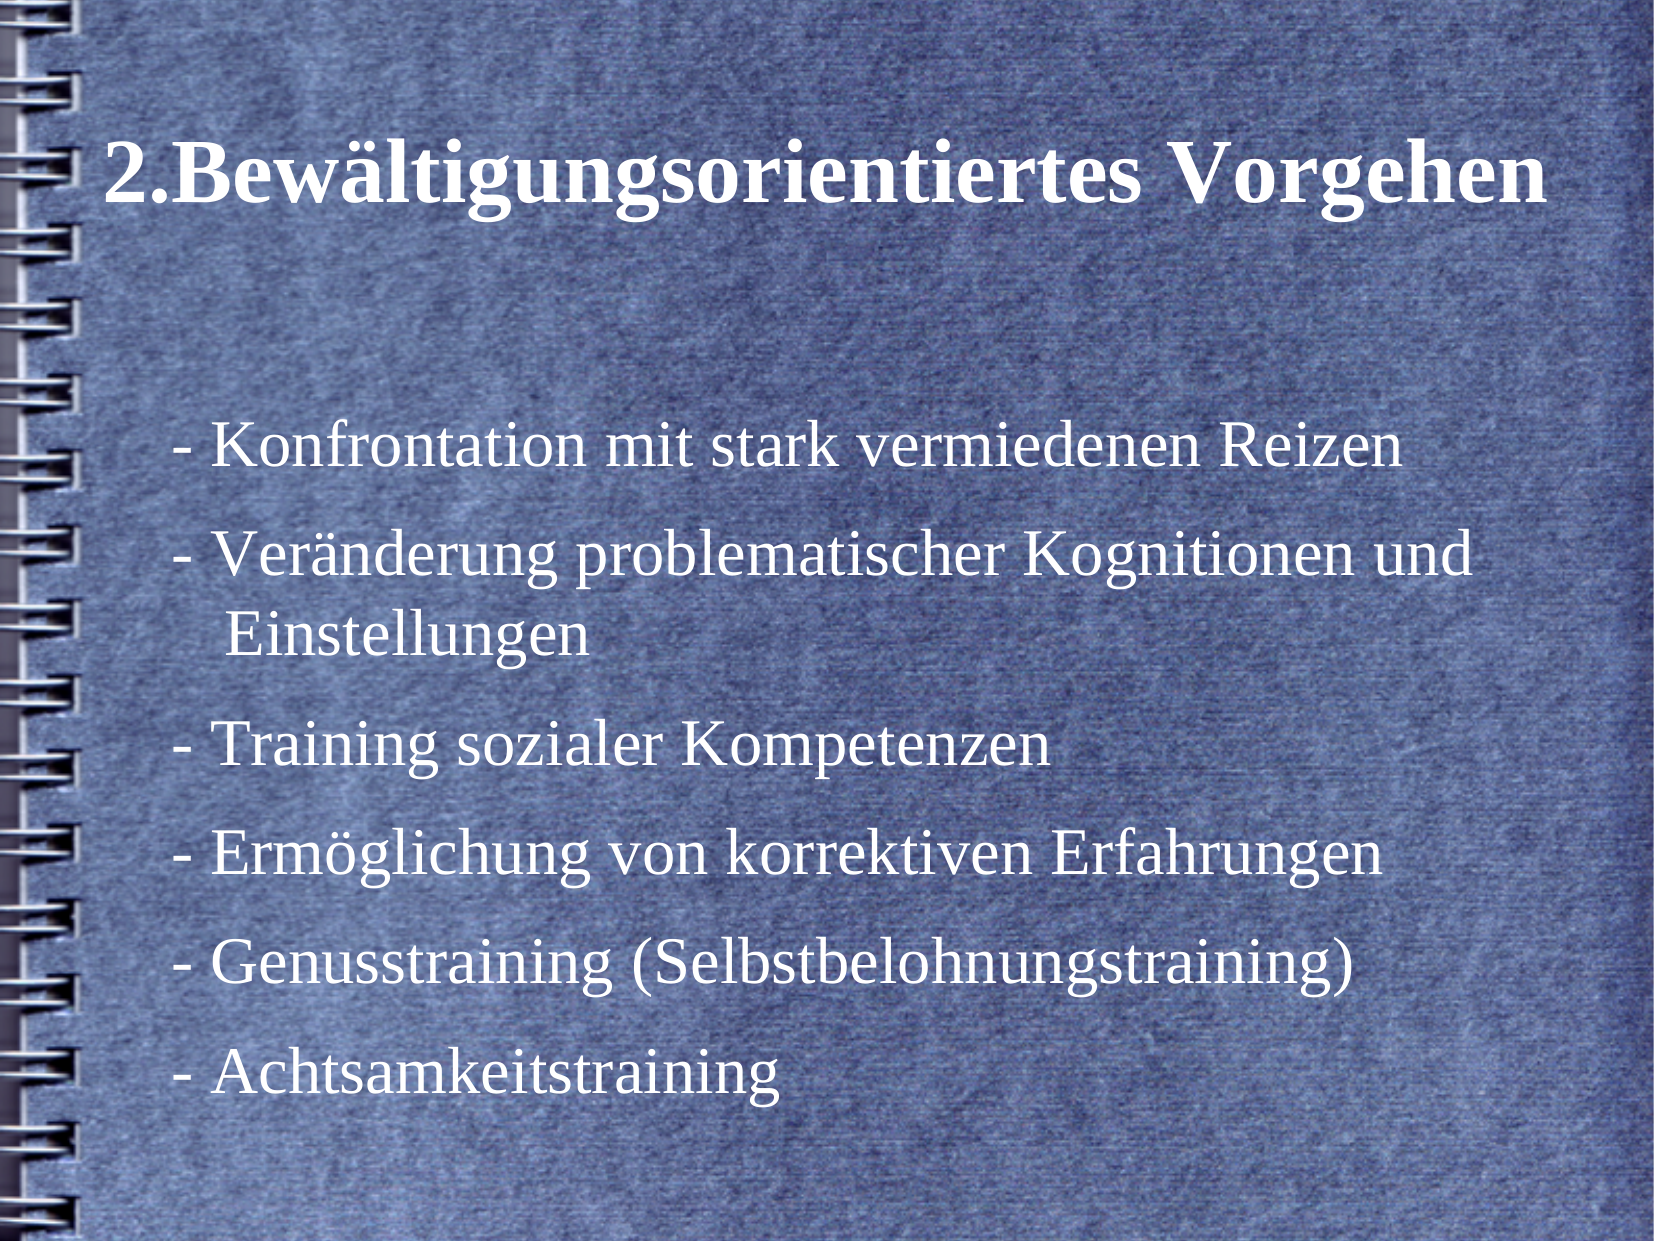

# 2.Bewältigungsorientiertes Vorgehen
- Konfrontation mit stark vermiedenen Reizen
- Veränderung problematischer Kognitionen und Einstellungen
- Training sozialer Kompetenzen
- Ermöglichung von korrektiven Erfahrungen
- Genusstraining (Selbstbelohnungstraining)
- Achtsamkeitstraining